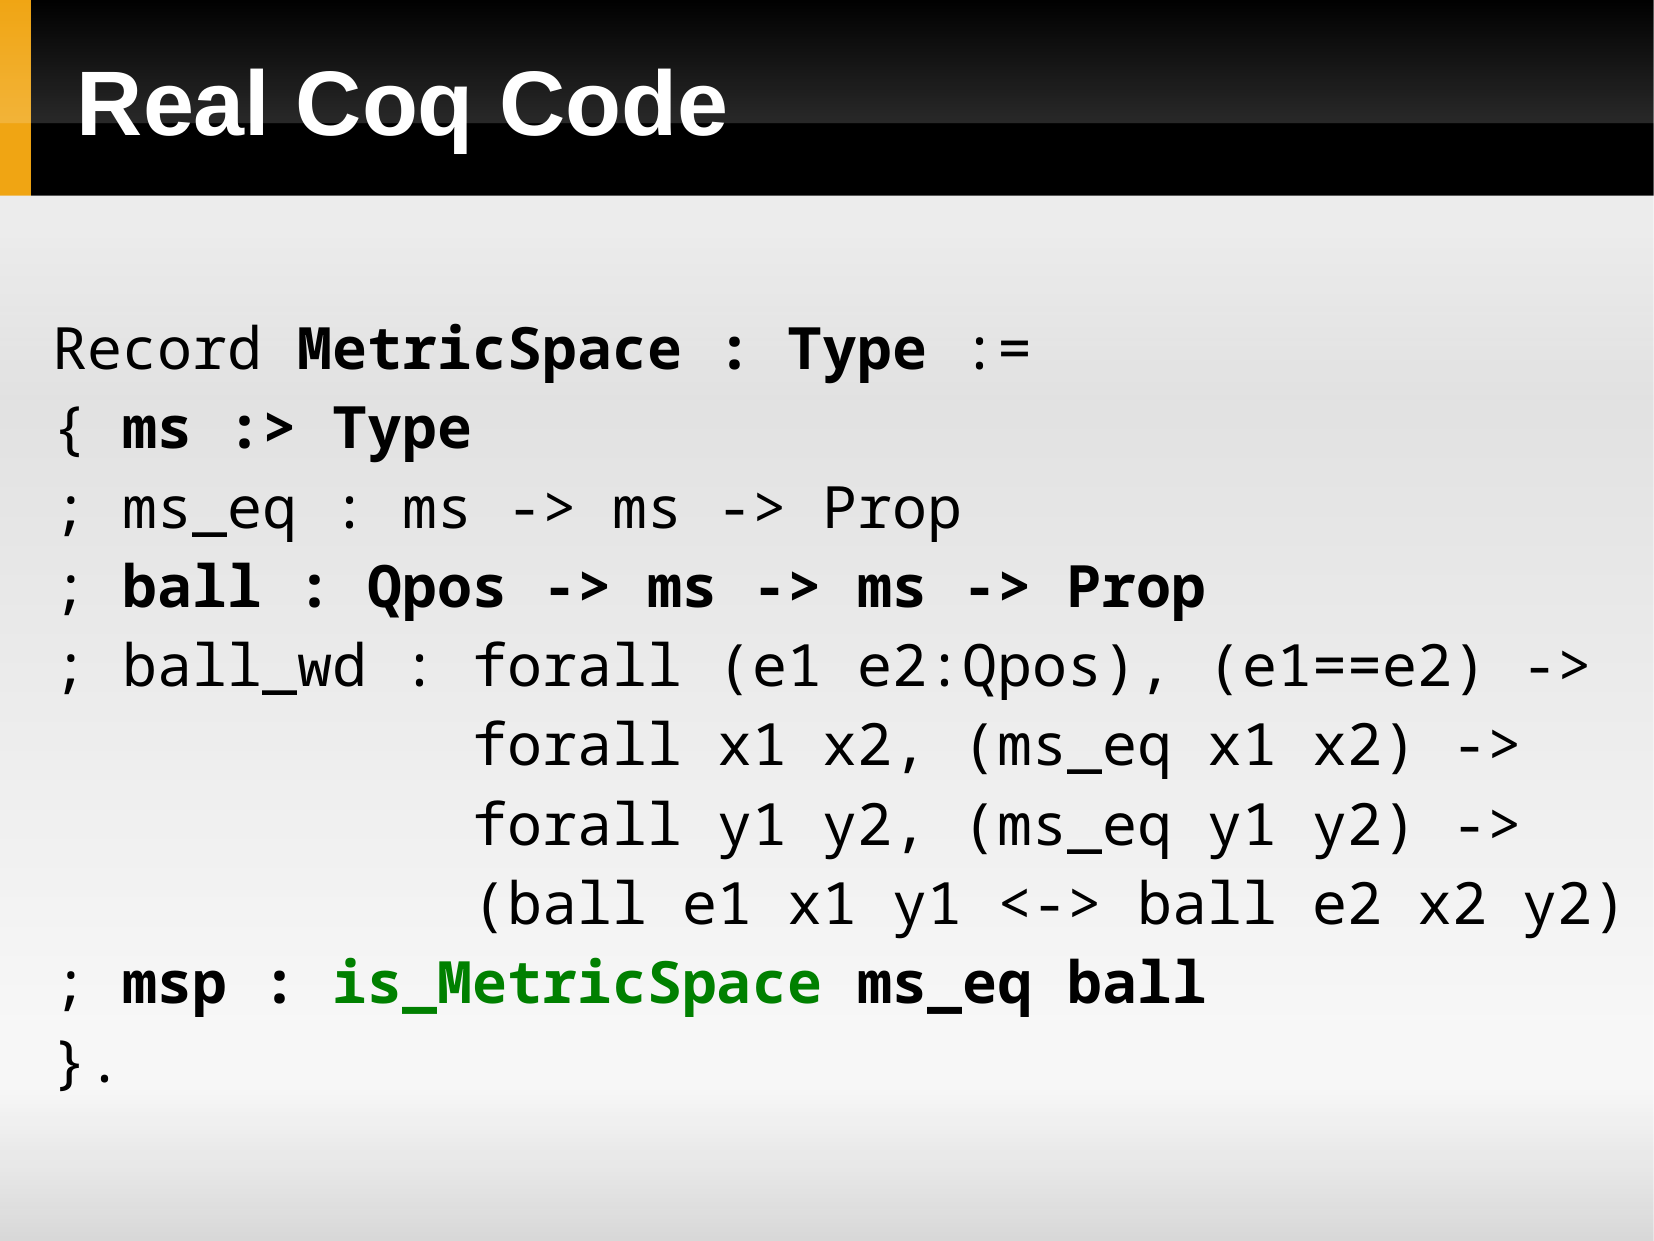

# Real Coq Code
Record MetricSpace : Type :=
{ ms :> Type
; ms_eq : ms -> ms -> Prop
; ball : Qpos -> ms -> ms -> Prop
; ball_wd : forall (e1 e2:Qpos), (e1==e2) ->
 forall x1 x2, (ms_eq x1 x2) ->
 forall y1 y2, (ms_eq y1 y2) ->
 (ball e1 x1 y1 <-> ball e2 x2 y2)
; msp : is_MetricSpace ms_eq ball
}.